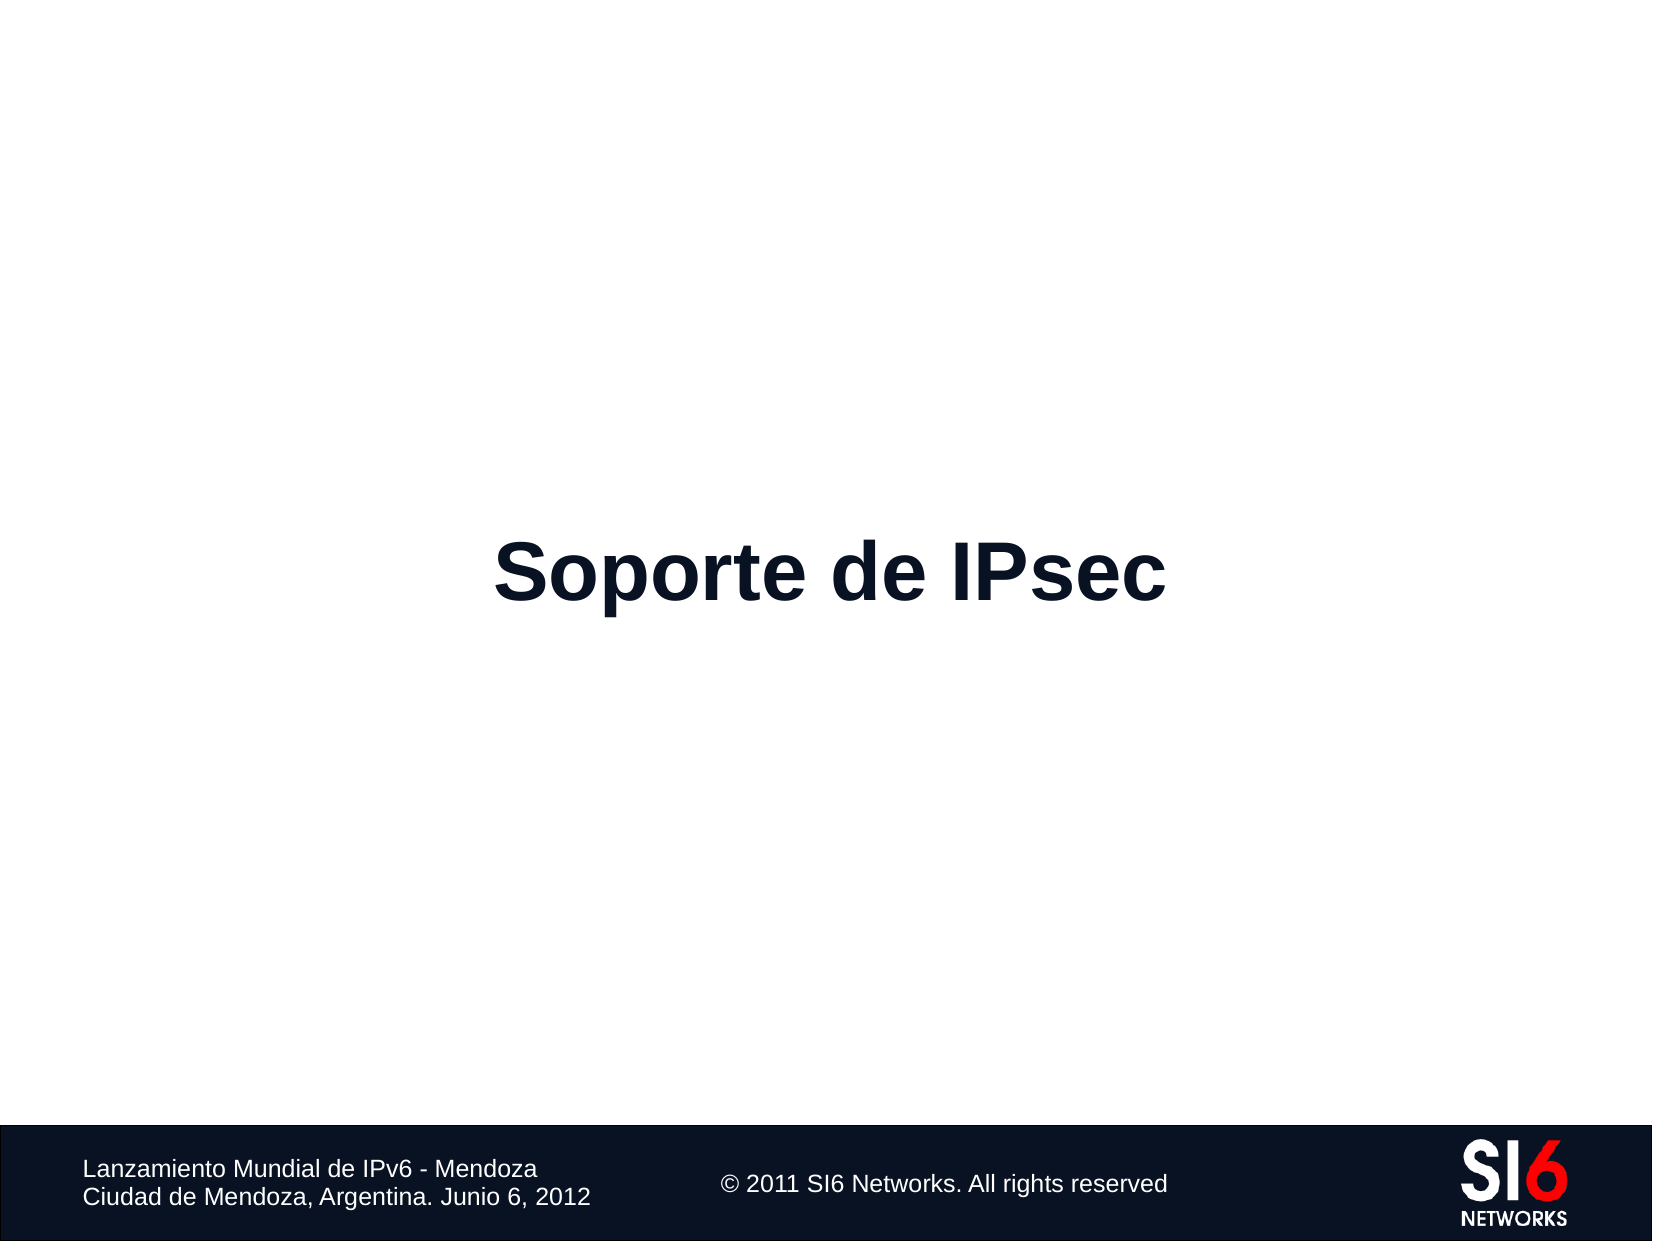

# Soporte de IPsec
Congreso de Seguridad en Computo 2011
29